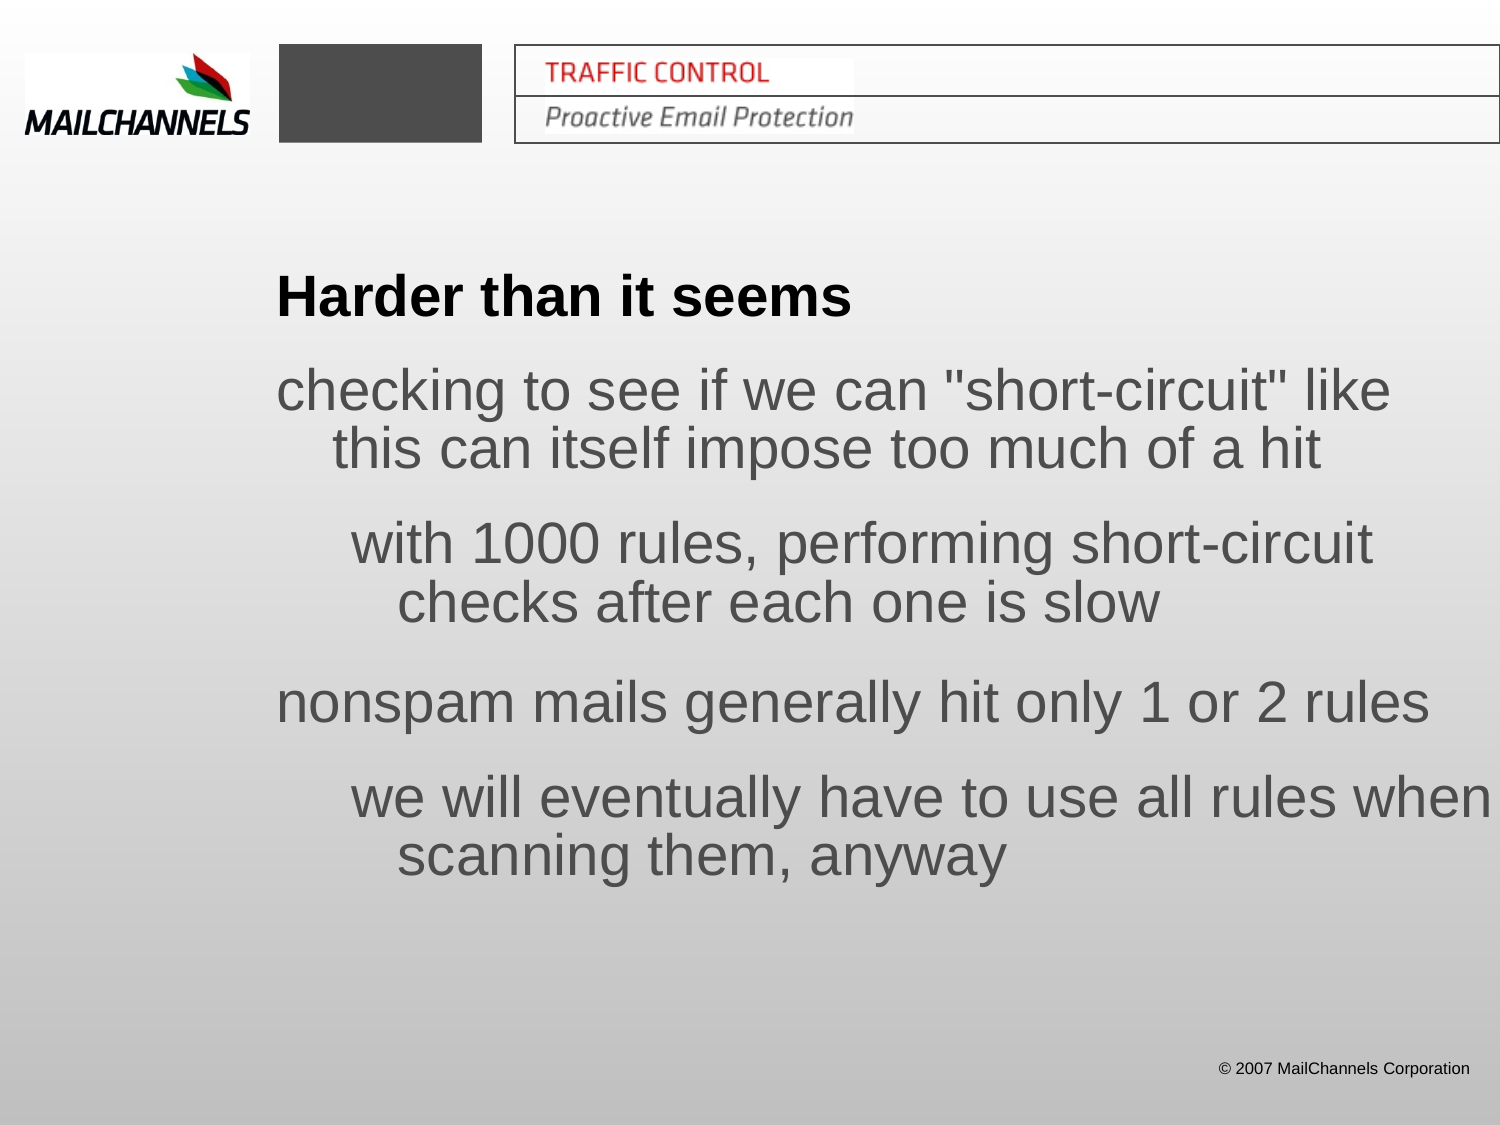

# Harder than it seems
checking to see if we can "short-circuit" like this can itself impose too much of a hit
with 1000 rules, performing short-circuit checks after each one is slow
nonspam mails generally hit only 1 or 2 rules
we will eventually have to use all rules when scanning them, anyway